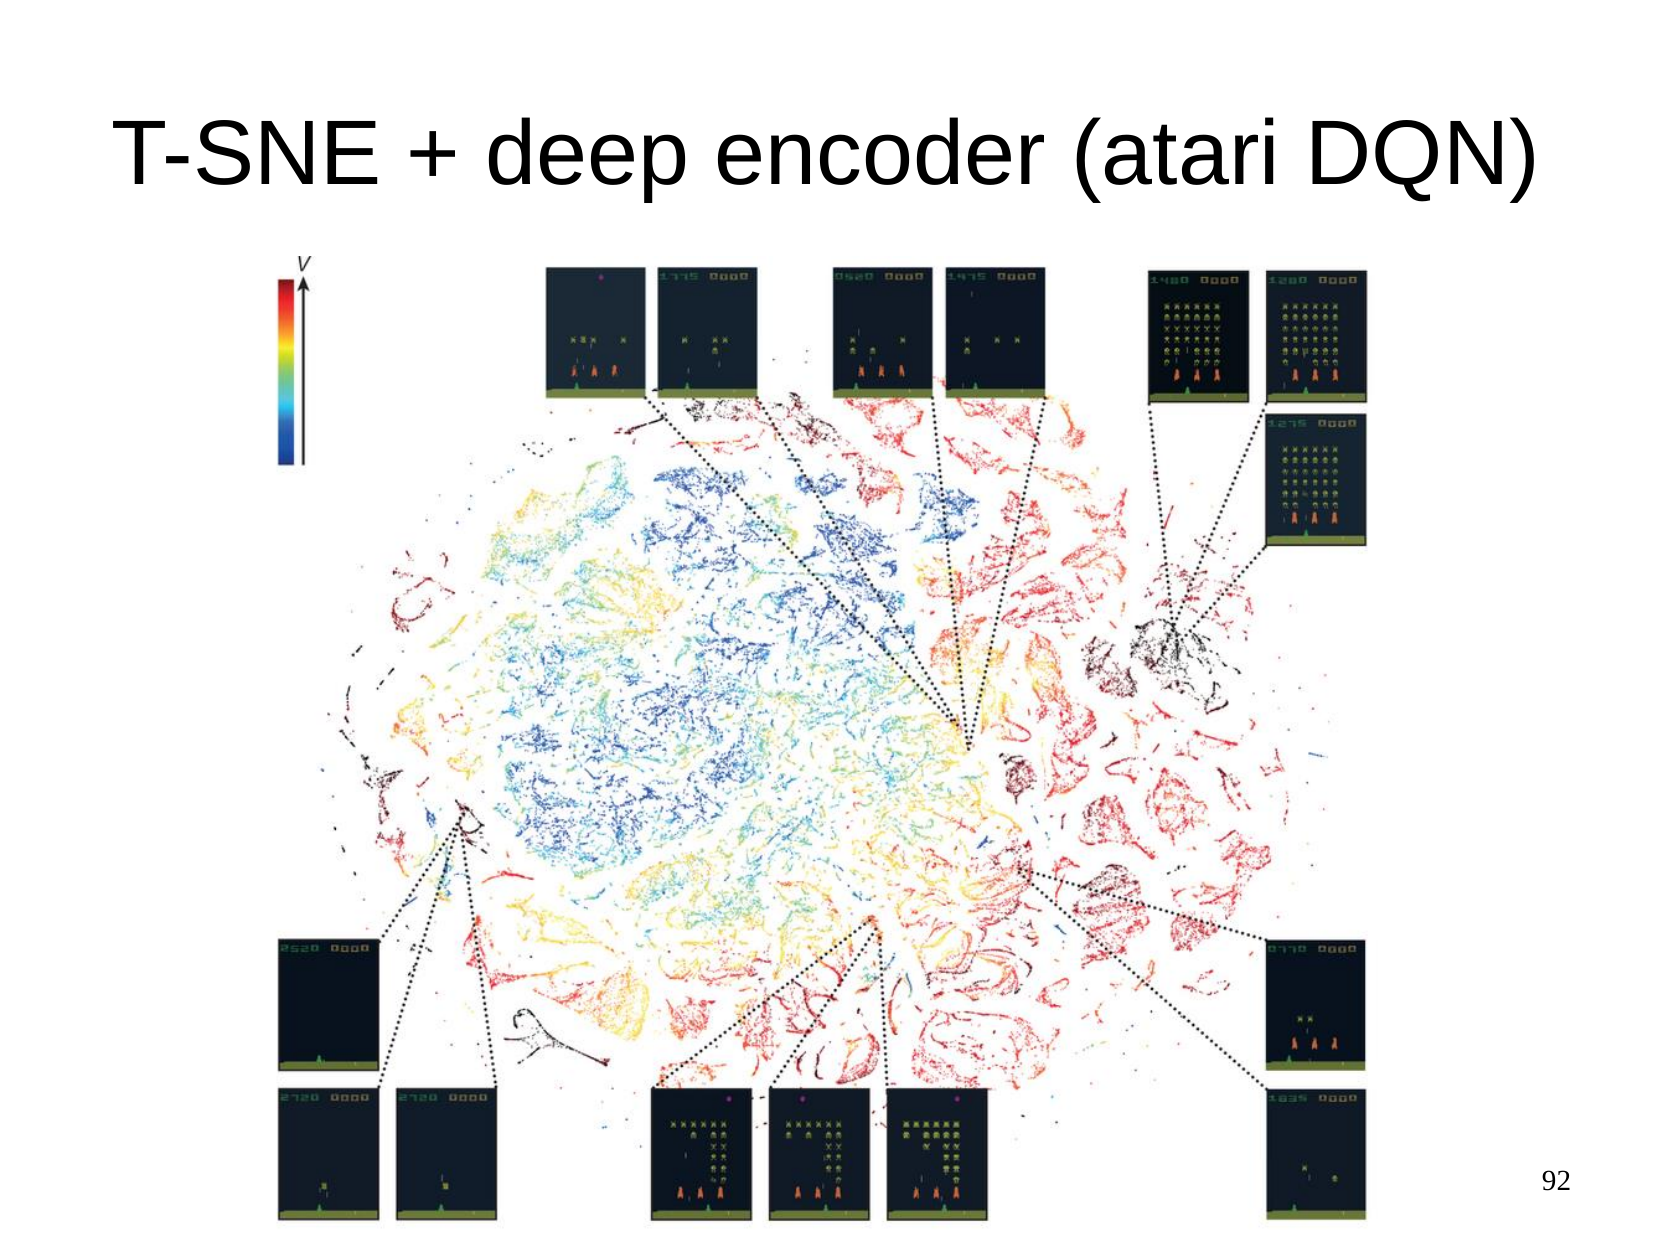

# T-SNE + deep encoder (atari DQN)
92